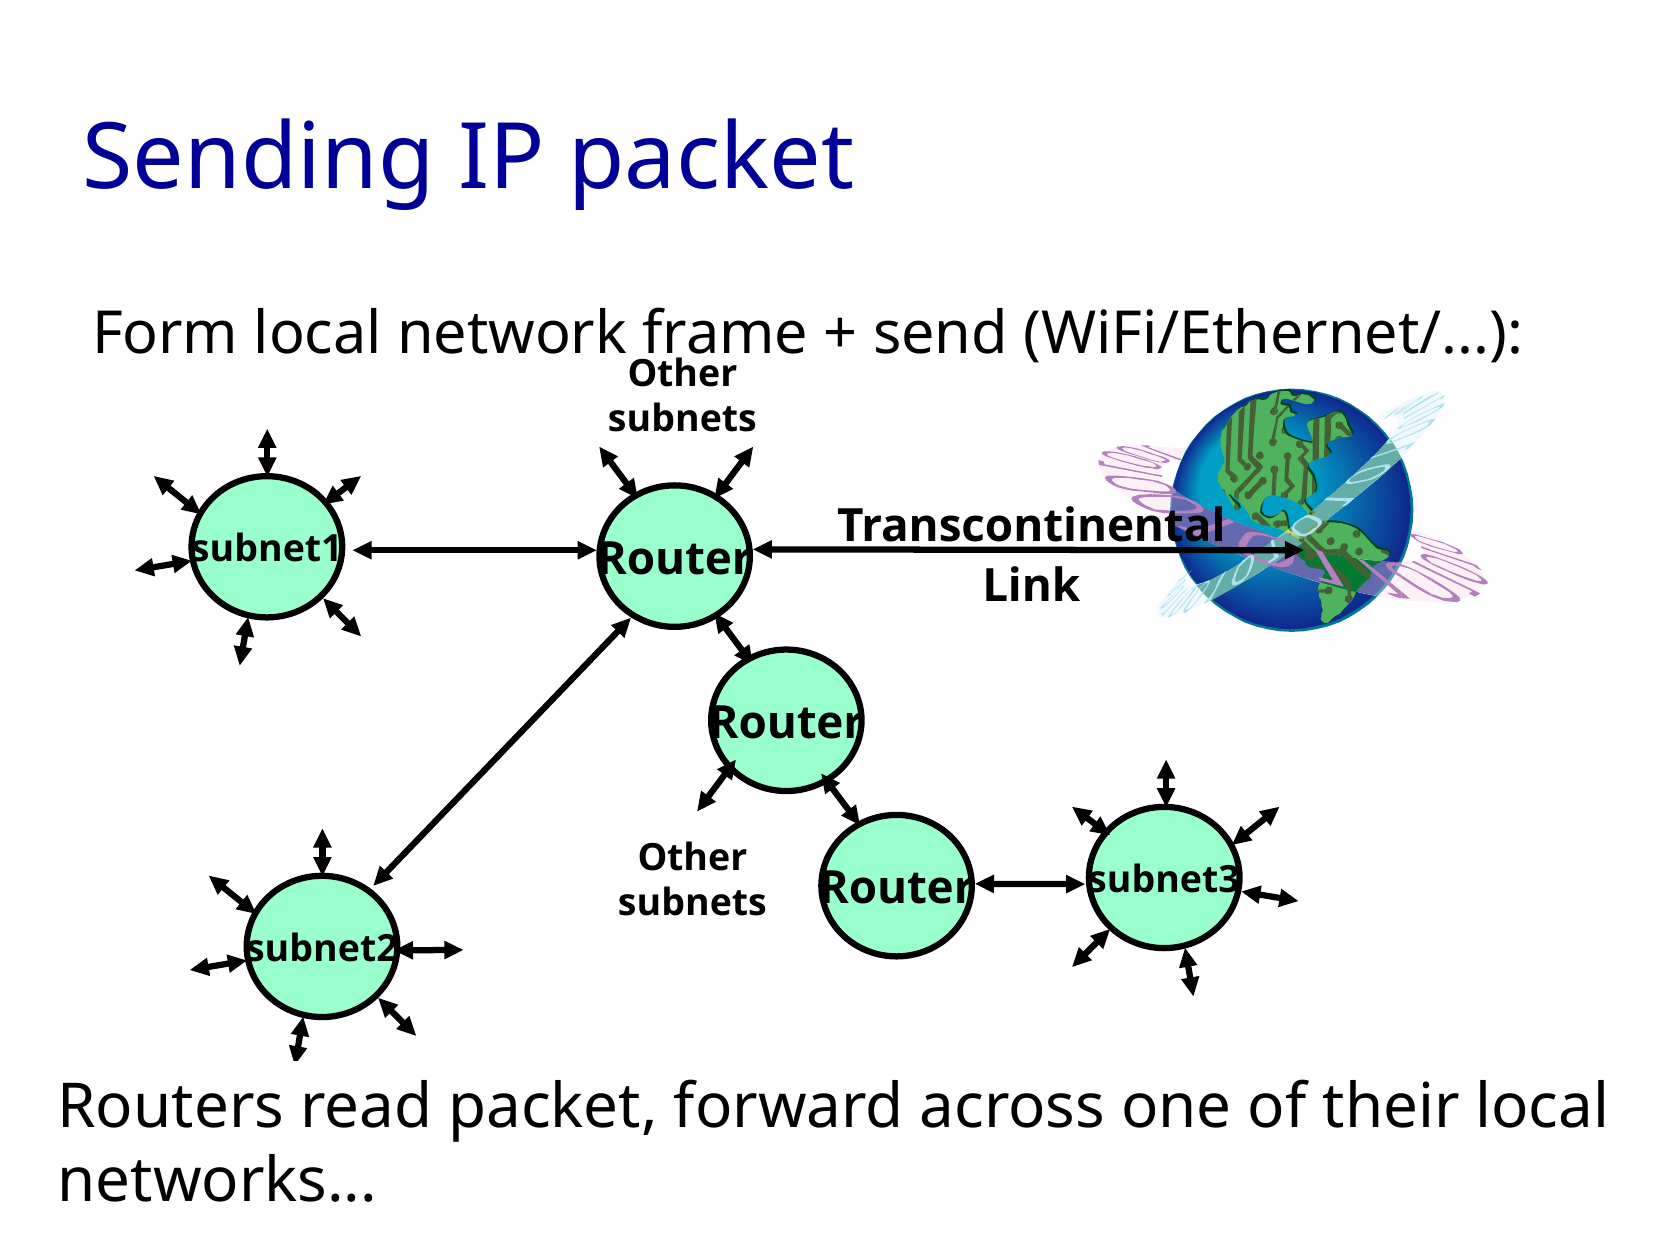

# Sending IP packet
Form local network frame + send (WiFi/Ethernet/...):
Other
subnets
subnet1
Router
Transcontinental
Link
Router
subnet3
Router
Other
subnets
subnet2
Routers read packet, forward across one of their local networks...